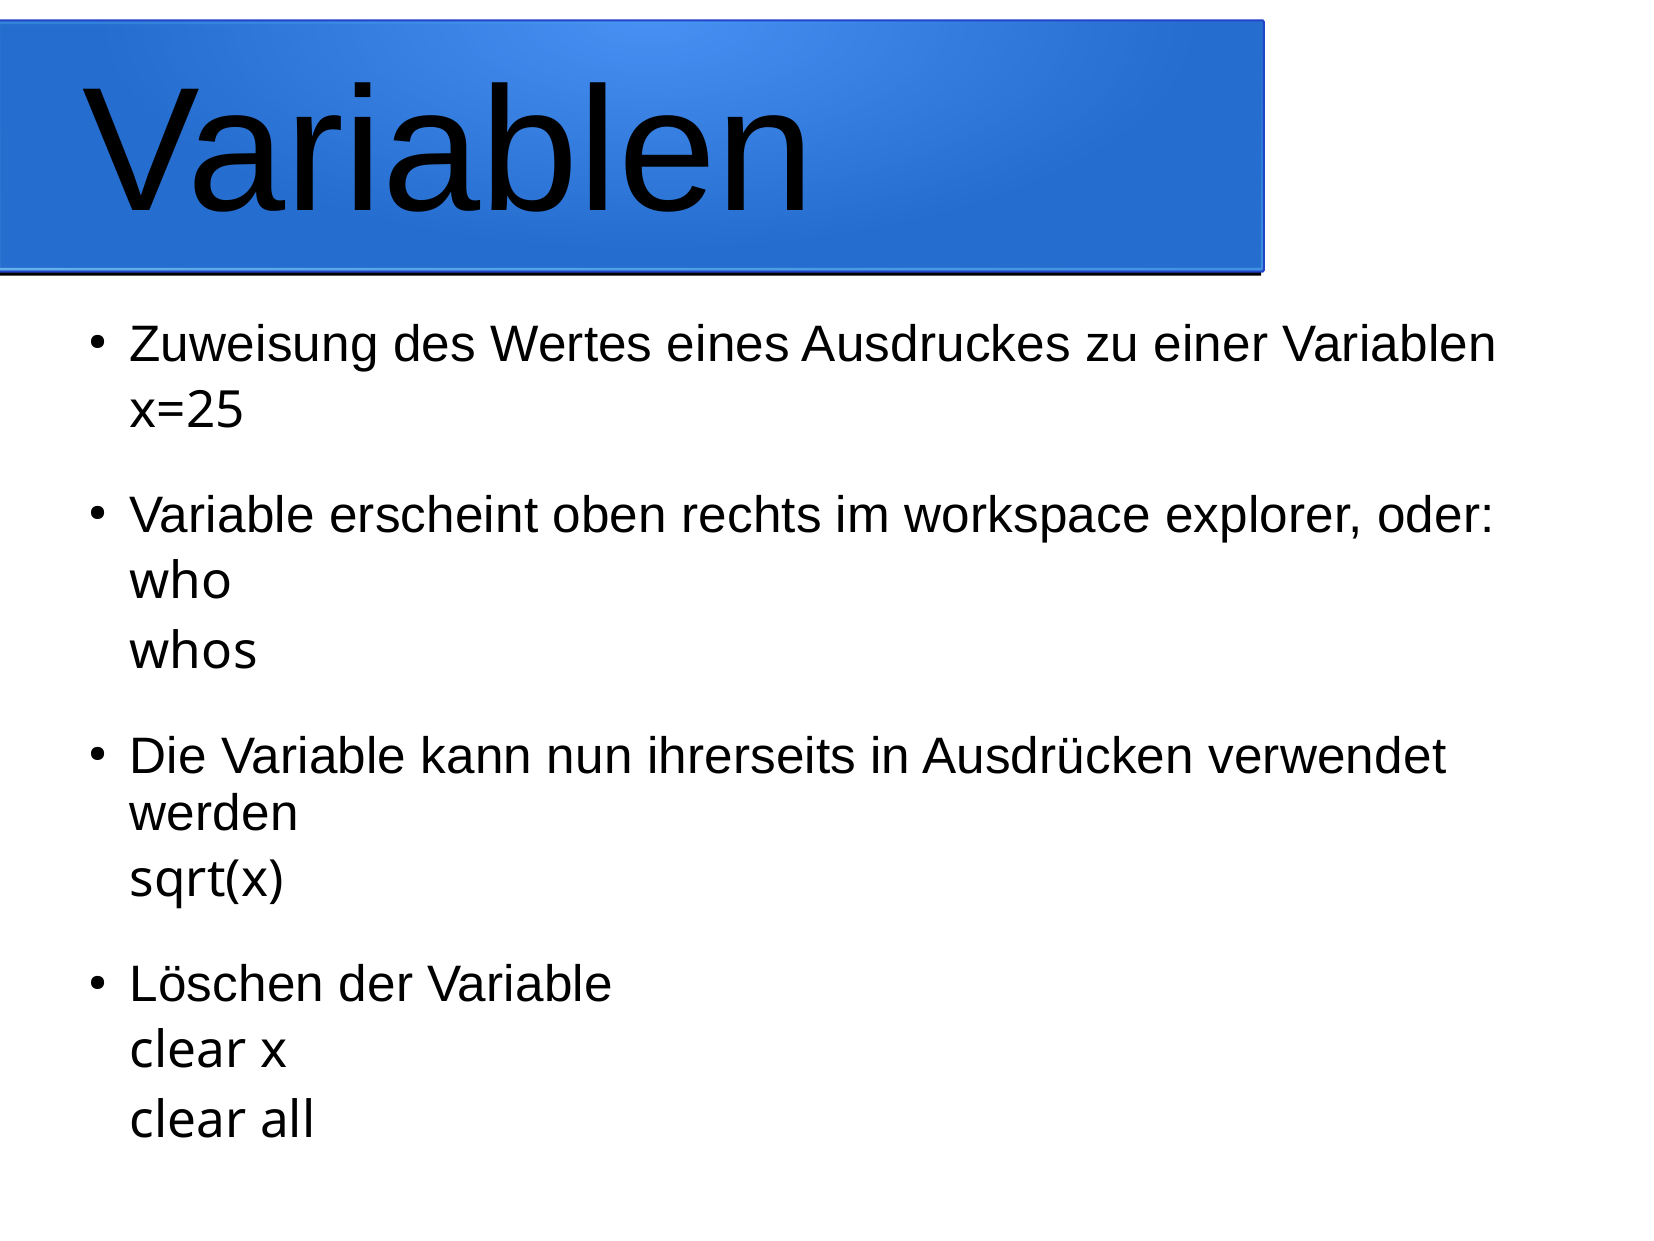

# Variablen
Zuweisung des Wertes eines Ausdruckes zu einer Variablen
x=25
Variable erscheint oben rechts im workspace explorer, oder:
who
whos
Die Variable kann nun ihrerseits in Ausdrücken verwendet werden
sqrt(x)
Löschen der Variable
clear x
clear all